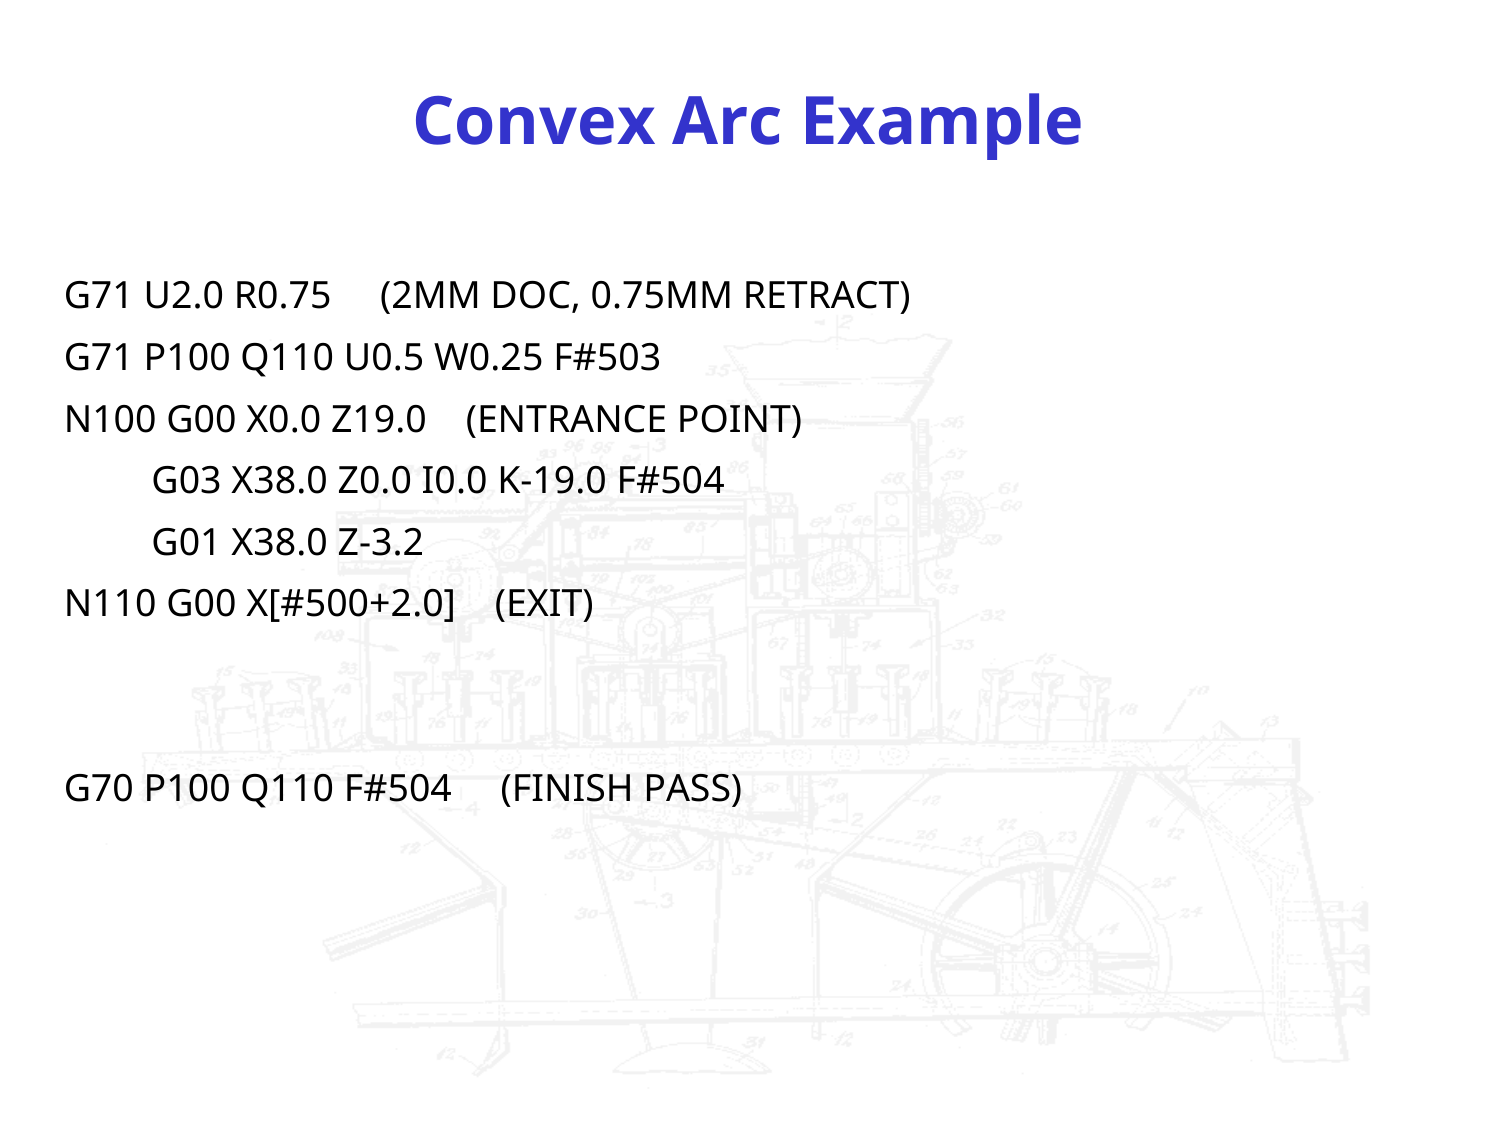

# Convex Arc Example
G71 U2.0 R0.75 (2MM DOC, 0.75MM RETRACT)
G71 P100 Q110 U0.5 W0.25 F#503
N100 G00 X0.0 Z19.0 (ENTRANCE POINT)
 G03 X38.0 Z0.0 I0.0 K-19.0 F#504
 G01 X38.0 Z-3.2
N110 G00 X[#500+2.0] (EXIT)
G70 P100 Q110 F#504 (FINISH PASS)